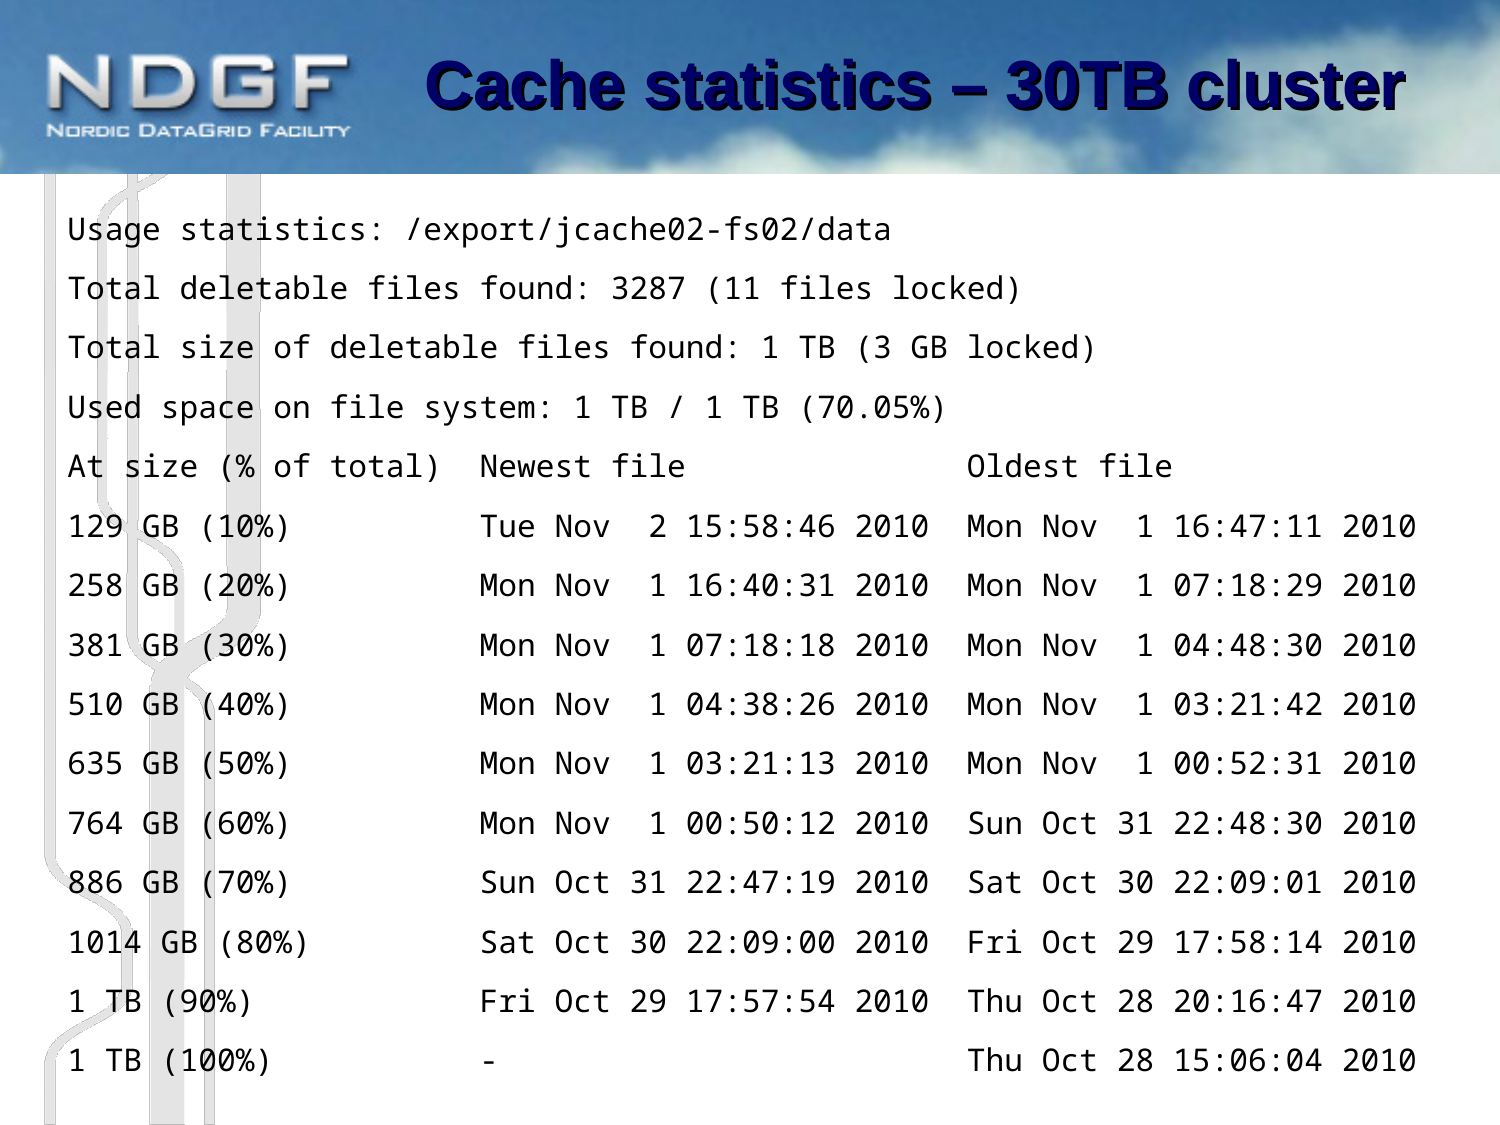

# Cache statistics – 30TB cluster
Usage statistics: /export/jcache02-fs02/data
Total deletable files found: 3287 (11 files locked)
Total size of deletable files found: 1 TB (3 GB locked)
Used space on file system: 1 TB / 1 TB (70.05%)
At size (% of total) Newest file Oldest file
129 GB (10%) Tue Nov 2 15:58:46 2010 Mon Nov 1 16:47:11 2010
258 GB (20%) Mon Nov 1 16:40:31 2010 Mon Nov 1 07:18:29 2010
381 GB (30%) Mon Nov 1 07:18:18 2010 Mon Nov 1 04:48:30 2010
510 GB (40%) Mon Nov 1 04:38:26 2010 Mon Nov 1 03:21:42 2010
635 GB (50%) Mon Nov 1 03:21:13 2010 Mon Nov 1 00:52:31 2010
764 GB (60%) Mon Nov 1 00:50:12 2010 Sun Oct 31 22:48:30 2010
886 GB (70%) Sun Oct 31 22:47:19 2010 Sat Oct 30 22:09:01 2010
1014 GB (80%) Sat Oct 30 22:09:00 2010 Fri Oct 29 17:58:14 2010
1 TB (90%) Fri Oct 29 17:57:54 2010 Thu Oct 28 20:16:47 2010
1 TB (100%) - Thu Oct 28 15:06:04 2010